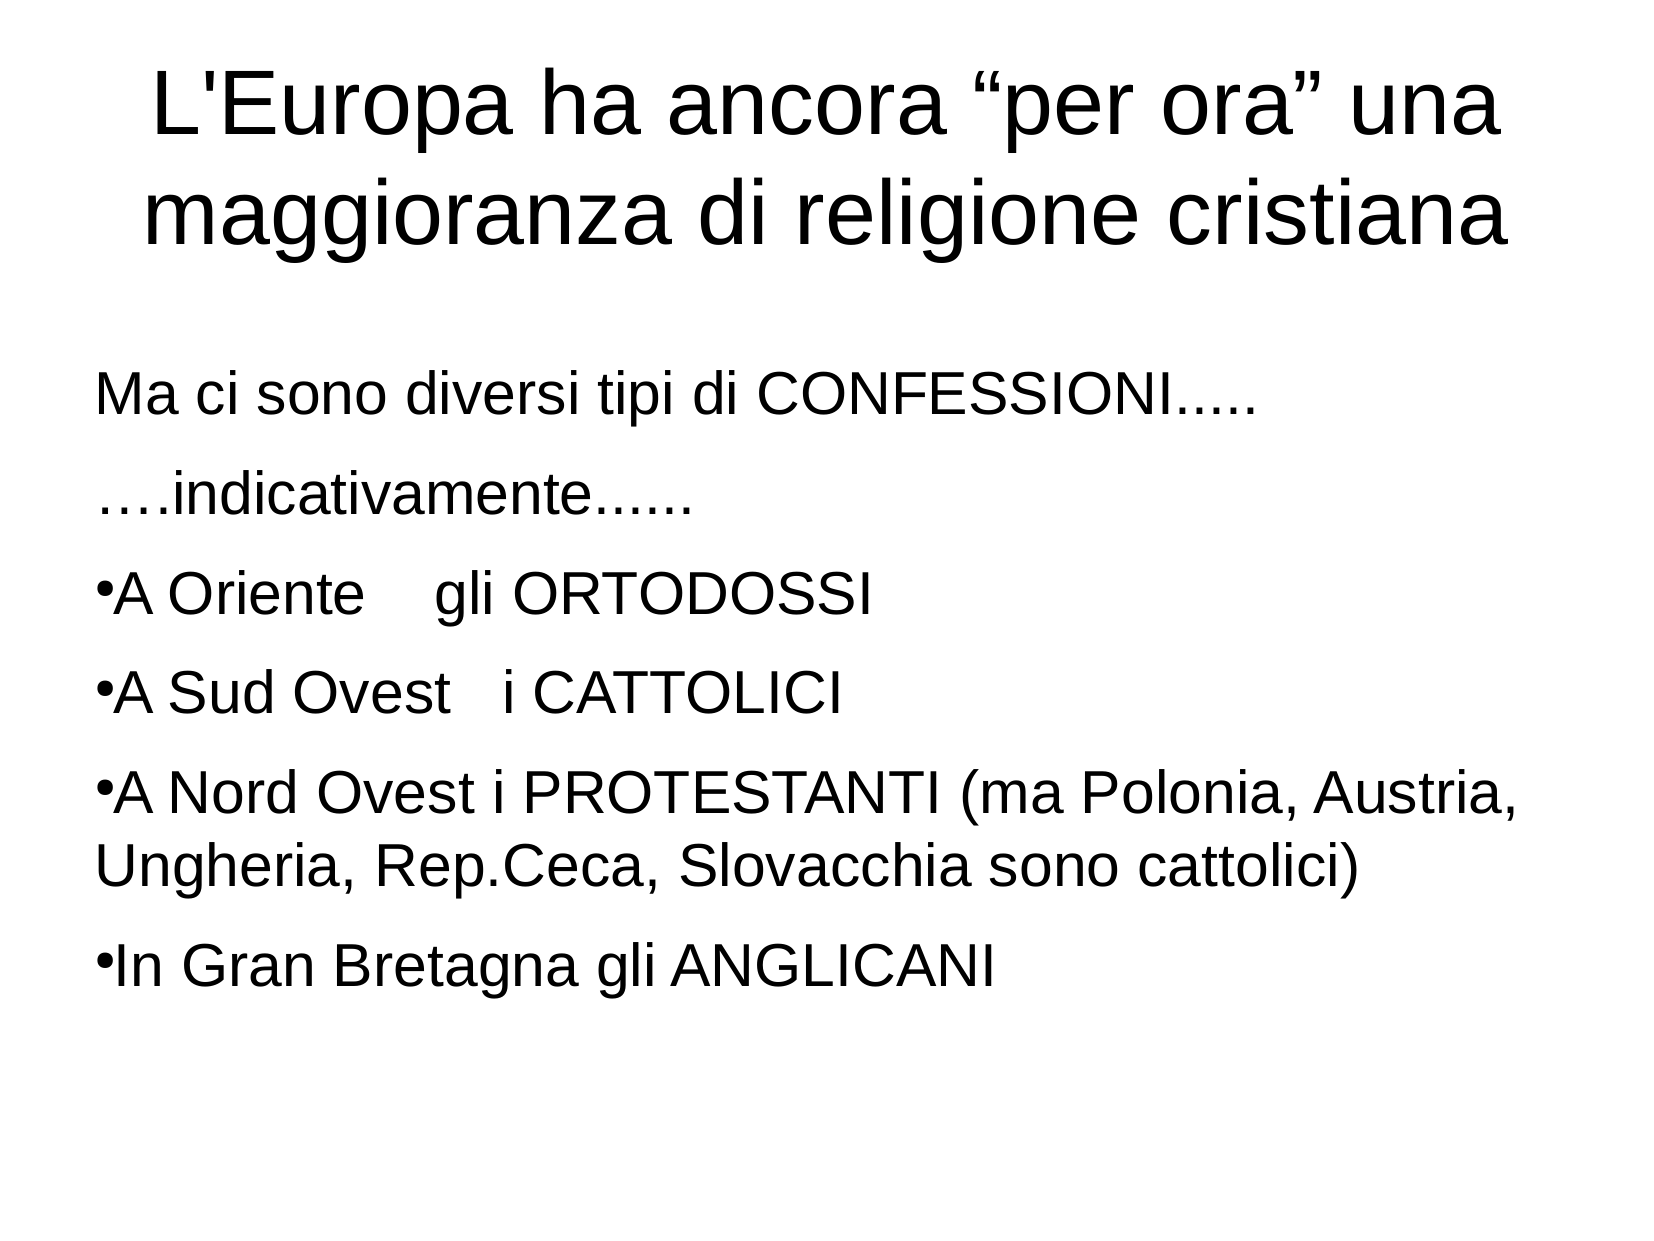

# L'Europa ha ancora “per ora” una maggioranza di religione cristiana
Ma ci sono diversi tipi di CONFESSIONI.....
….indicativamente......
A Oriente gli ORTODOSSI
A Sud Ovest i CATTOLICI
A Nord Ovest i PROTESTANTI (ma Polonia, Austria, Ungheria, Rep.Ceca, Slovacchia sono cattolici)
In Gran Bretagna gli ANGLICANI